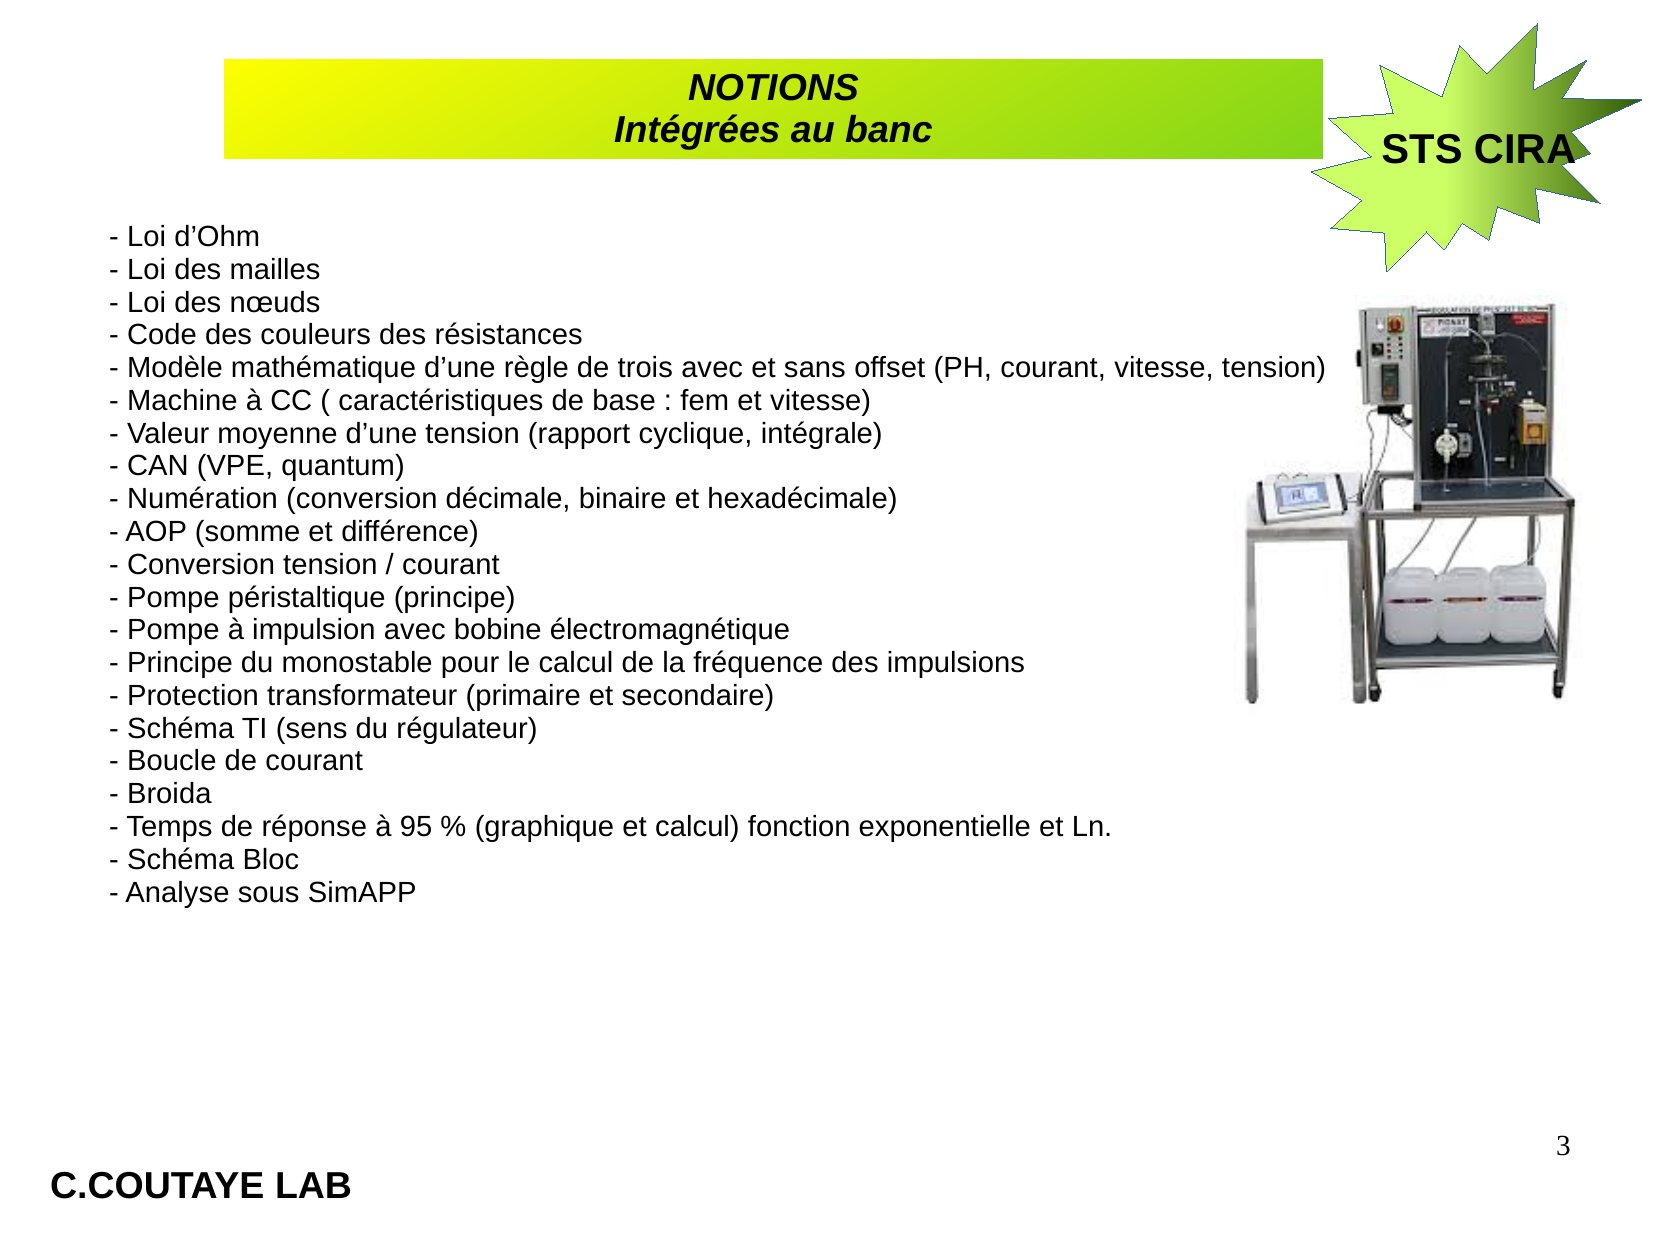

STS CIRA
NOTIONS
Intégrées au banc
- Loi d’Ohm
- Loi des mailles
- Loi des nœuds
- Code des couleurs des résistances
- Modèle mathématique d’une règle de trois avec et sans offset (PH, courant, vitesse, tension)
- Machine à CC ( caractéristiques de base : fem et vitesse)
- Valeur moyenne d’une tension (rapport cyclique, intégrale)
- CAN (VPE, quantum)
- Numération (conversion décimale, binaire et hexadécimale)
- AOP (somme et différence)
- Conversion tension / courant
- Pompe péristaltique (principe)
- Pompe à impulsion avec bobine électromagnétique
- Principe du monostable pour le calcul de la fréquence des impulsions
- Protection transformateur (primaire et secondaire)
- Schéma TI (sens du régulateur)
- Boucle de courant
- Broida
- Temps de réponse à 95 % (graphique et calcul) fonction exponentielle et Ln.
- Schéma Bloc
- Analyse sous SimAPP
3
C.COUTAYE LAB